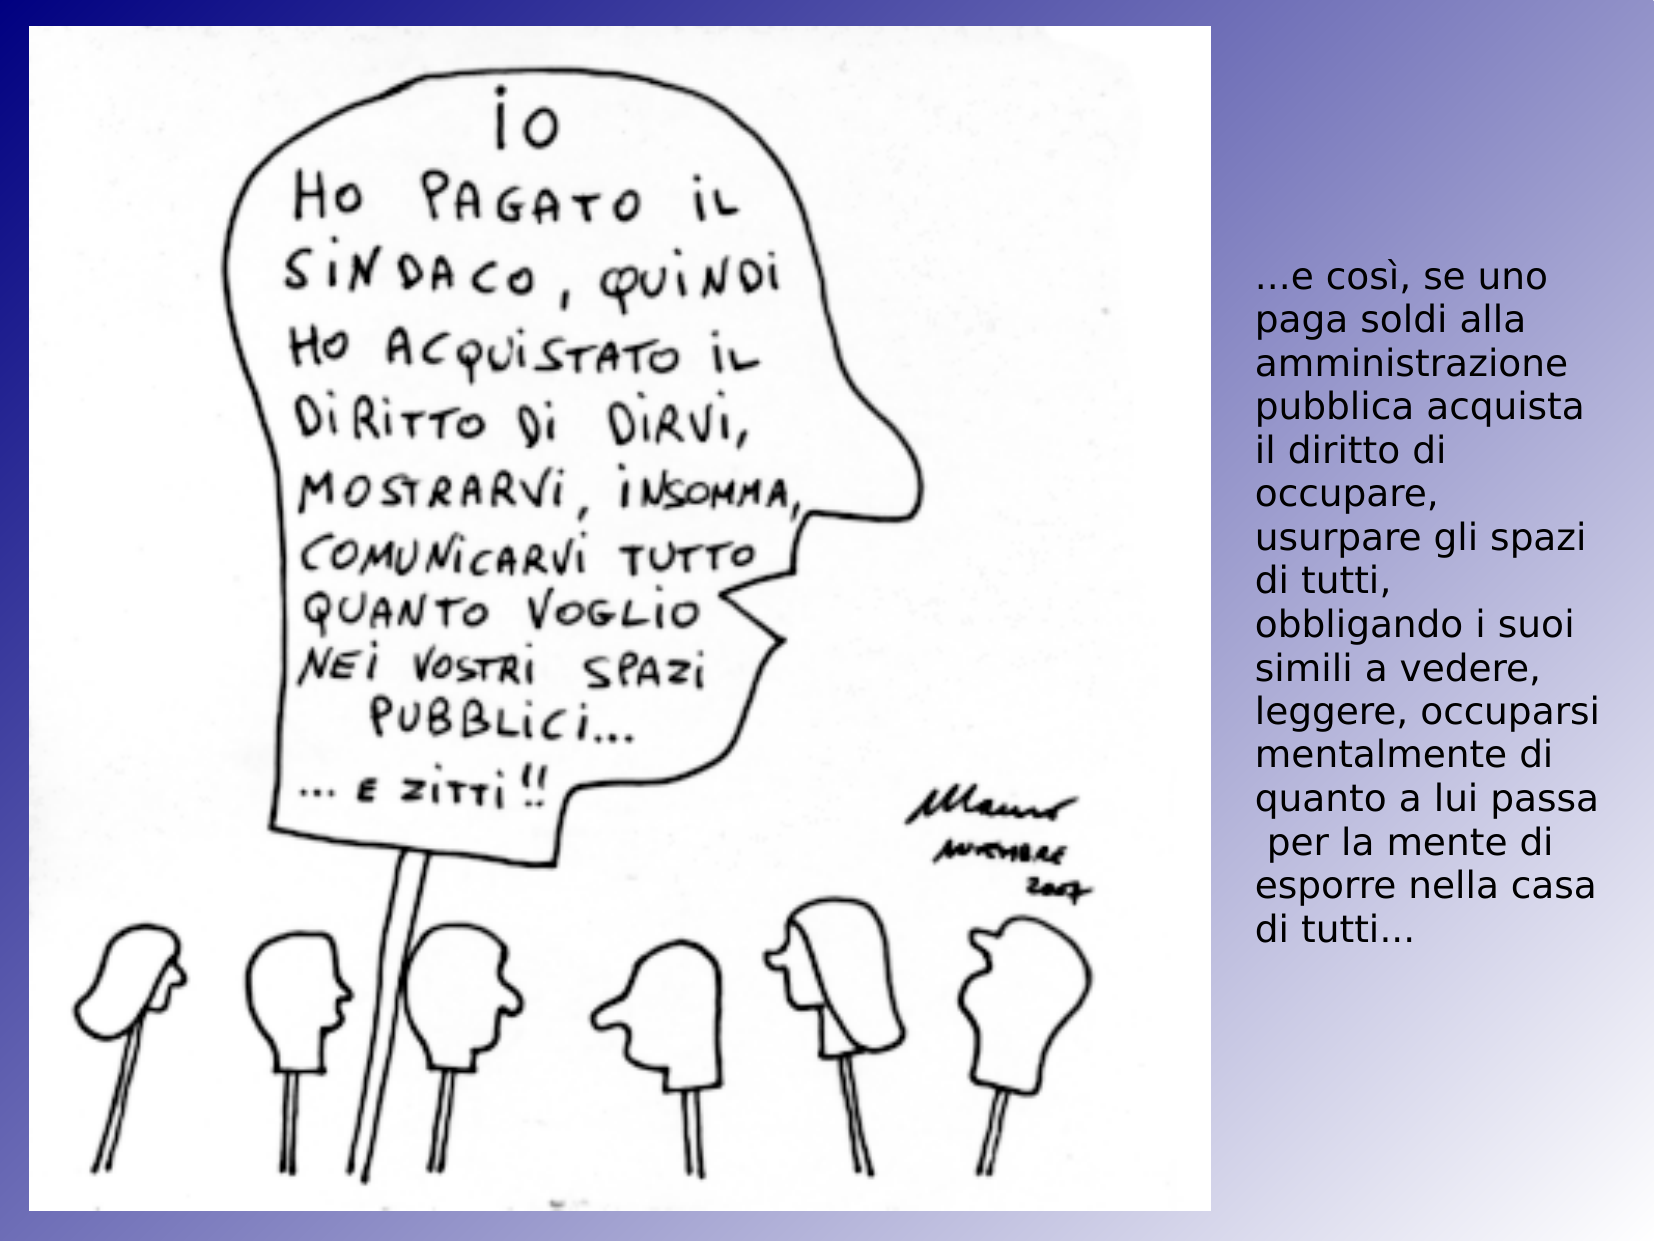

...e così, se uno paga soldi alla amministrazione pubblica acquista il diritto di occupare, usurpare gli spazi di tutti, obbligando i suoi simili a vedere, leggere, occuparsi mentalmente di quanto a lui passa per la mente di esporre nella casa di tutti...